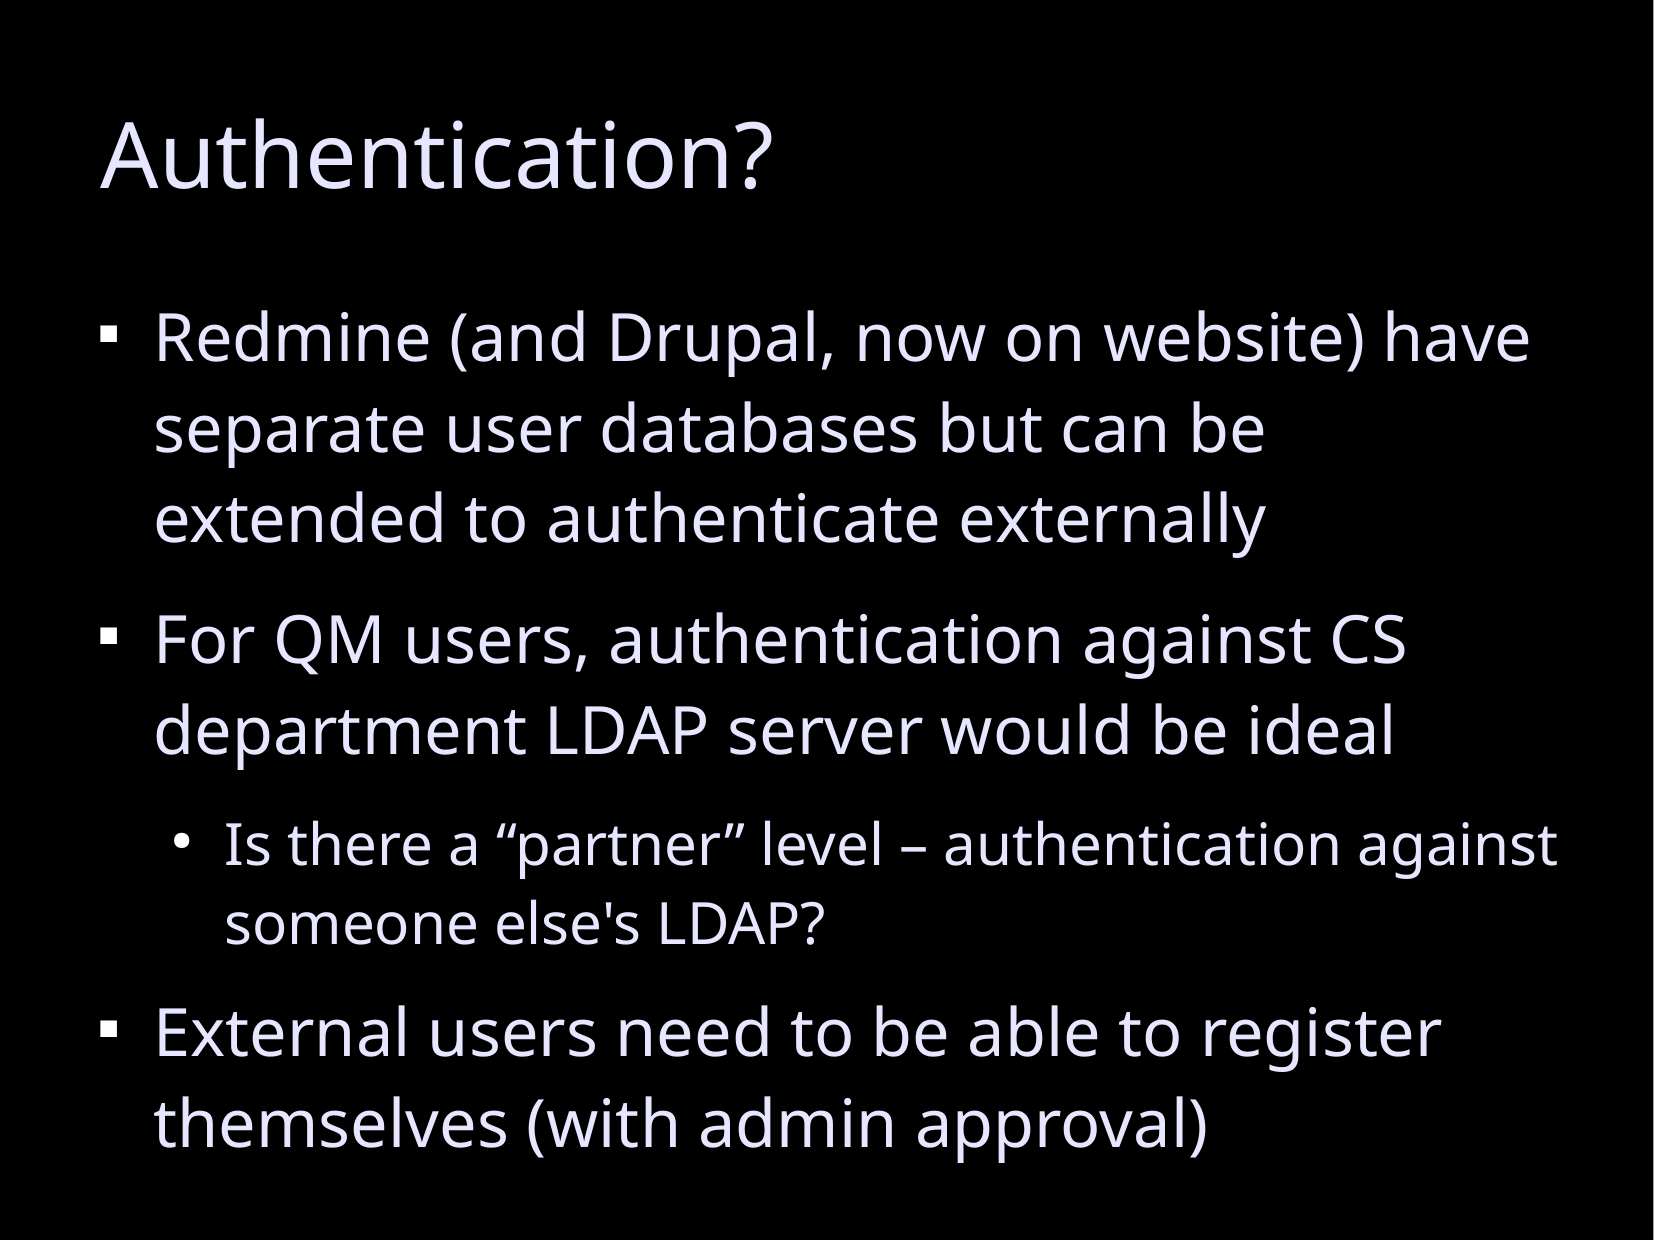

# Authentication?
Redmine (and Drupal, now on website) have separate user databases but can be extended to authenticate externally
For QM users, authentication against CS department LDAP server would be ideal
Is there a “partner” level – authentication against someone else's LDAP?
External users need to be able to register themselves (with admin approval)